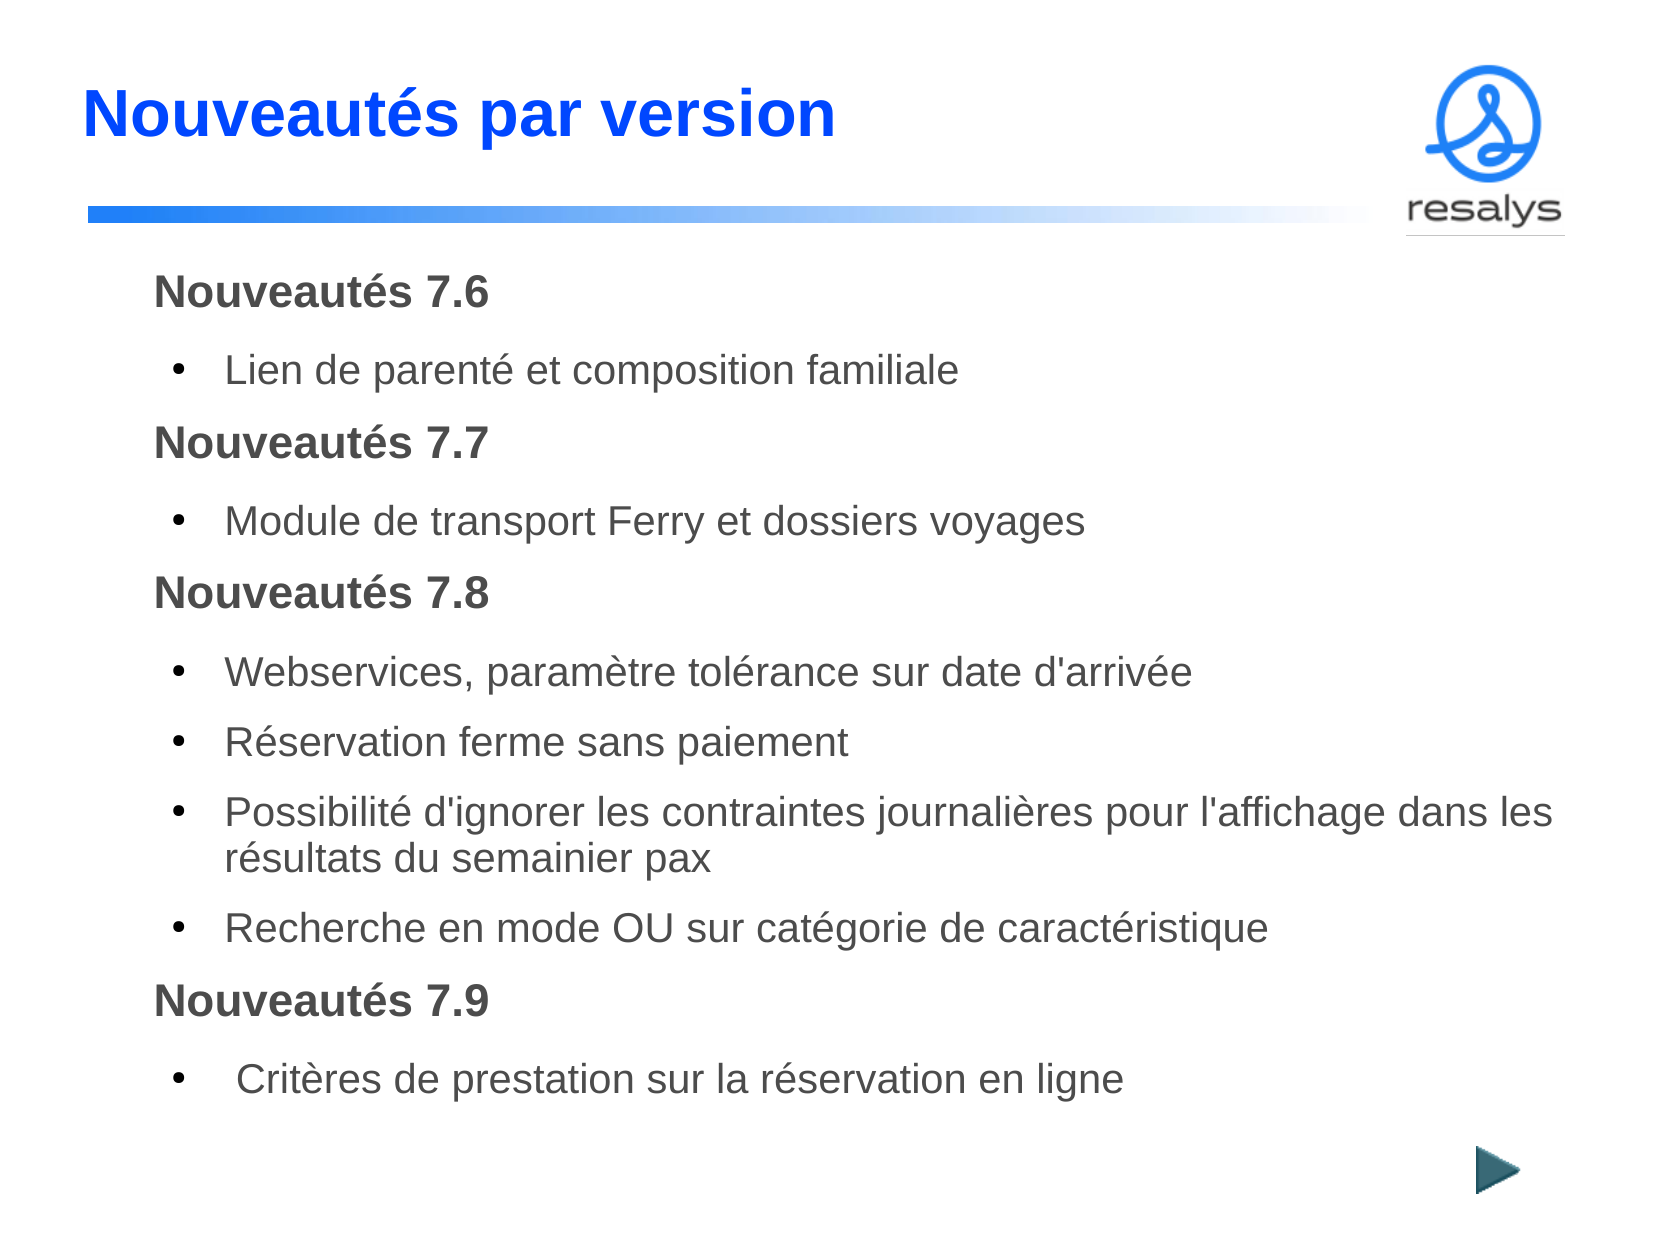

# Nouveautés par version
Nouveautés 7.6
Lien de parenté et composition familiale
Nouveautés 7.7
Module de transport Ferry et dossiers voyages
Nouveautés 7.8
Webservices, paramètre tolérance sur date d'arrivée
Réservation ferme sans paiement
Possibilité d'ignorer les contraintes journalières pour l'affichage dans les résultats du semainier pax
Recherche en mode OU sur catégorie de caractéristique
Nouveautés 7.9
 Critères de prestation sur la réservation en ligne